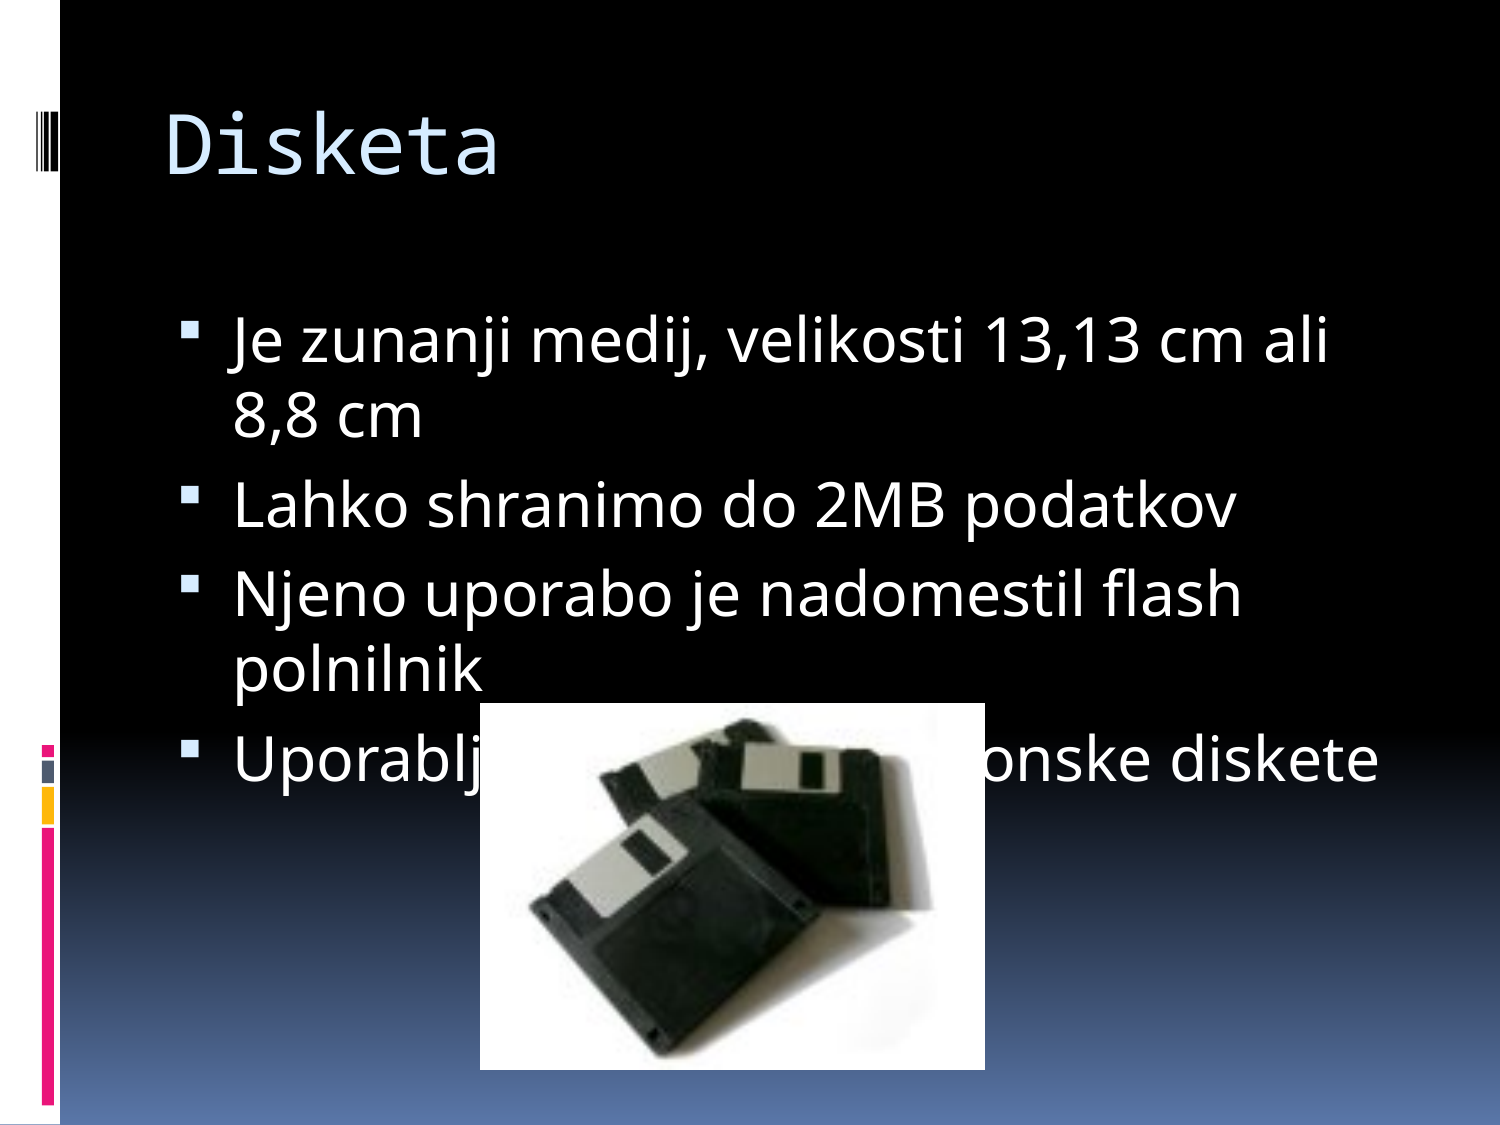

# Disketa
Je zunanji medij, velikosti 13,13 cm ali 8,8 cm
Lahko shranimo do 2MB podatkov
Njeno uporabo je nadomestil flash polnilnik
Uporablja samo še za zagonske diskete